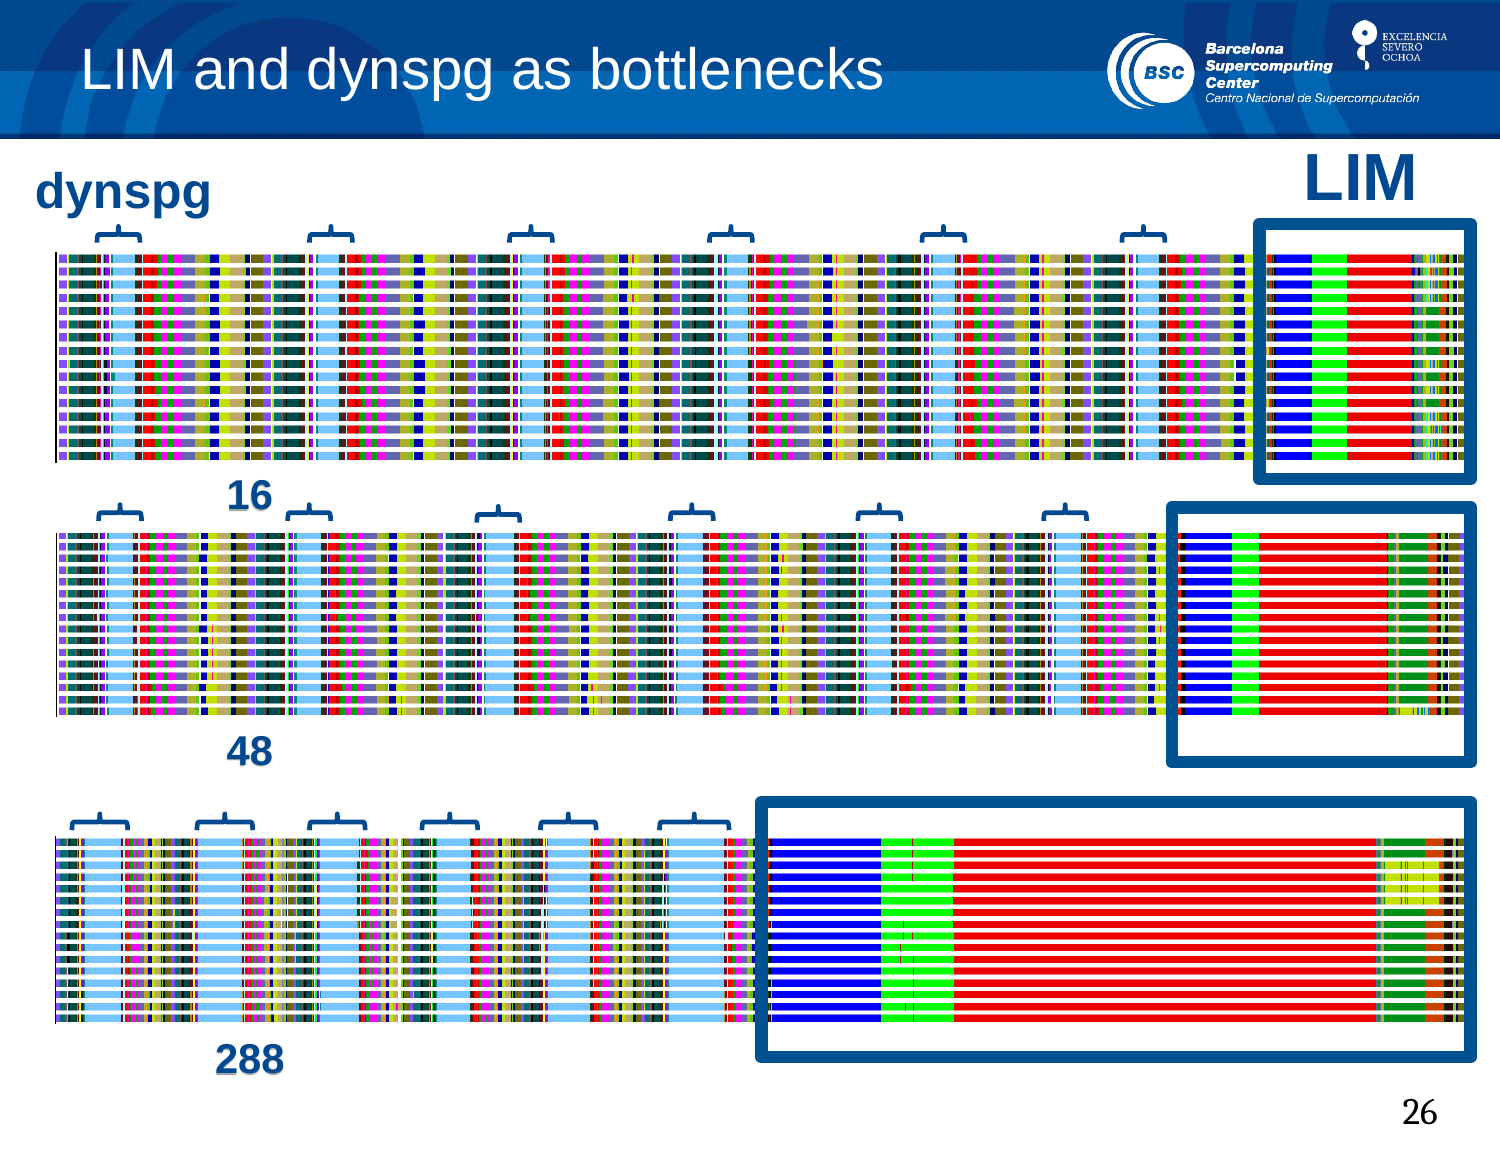

# LIM and dynspg as bottlenecks
LIM
dynspg
16
48
288